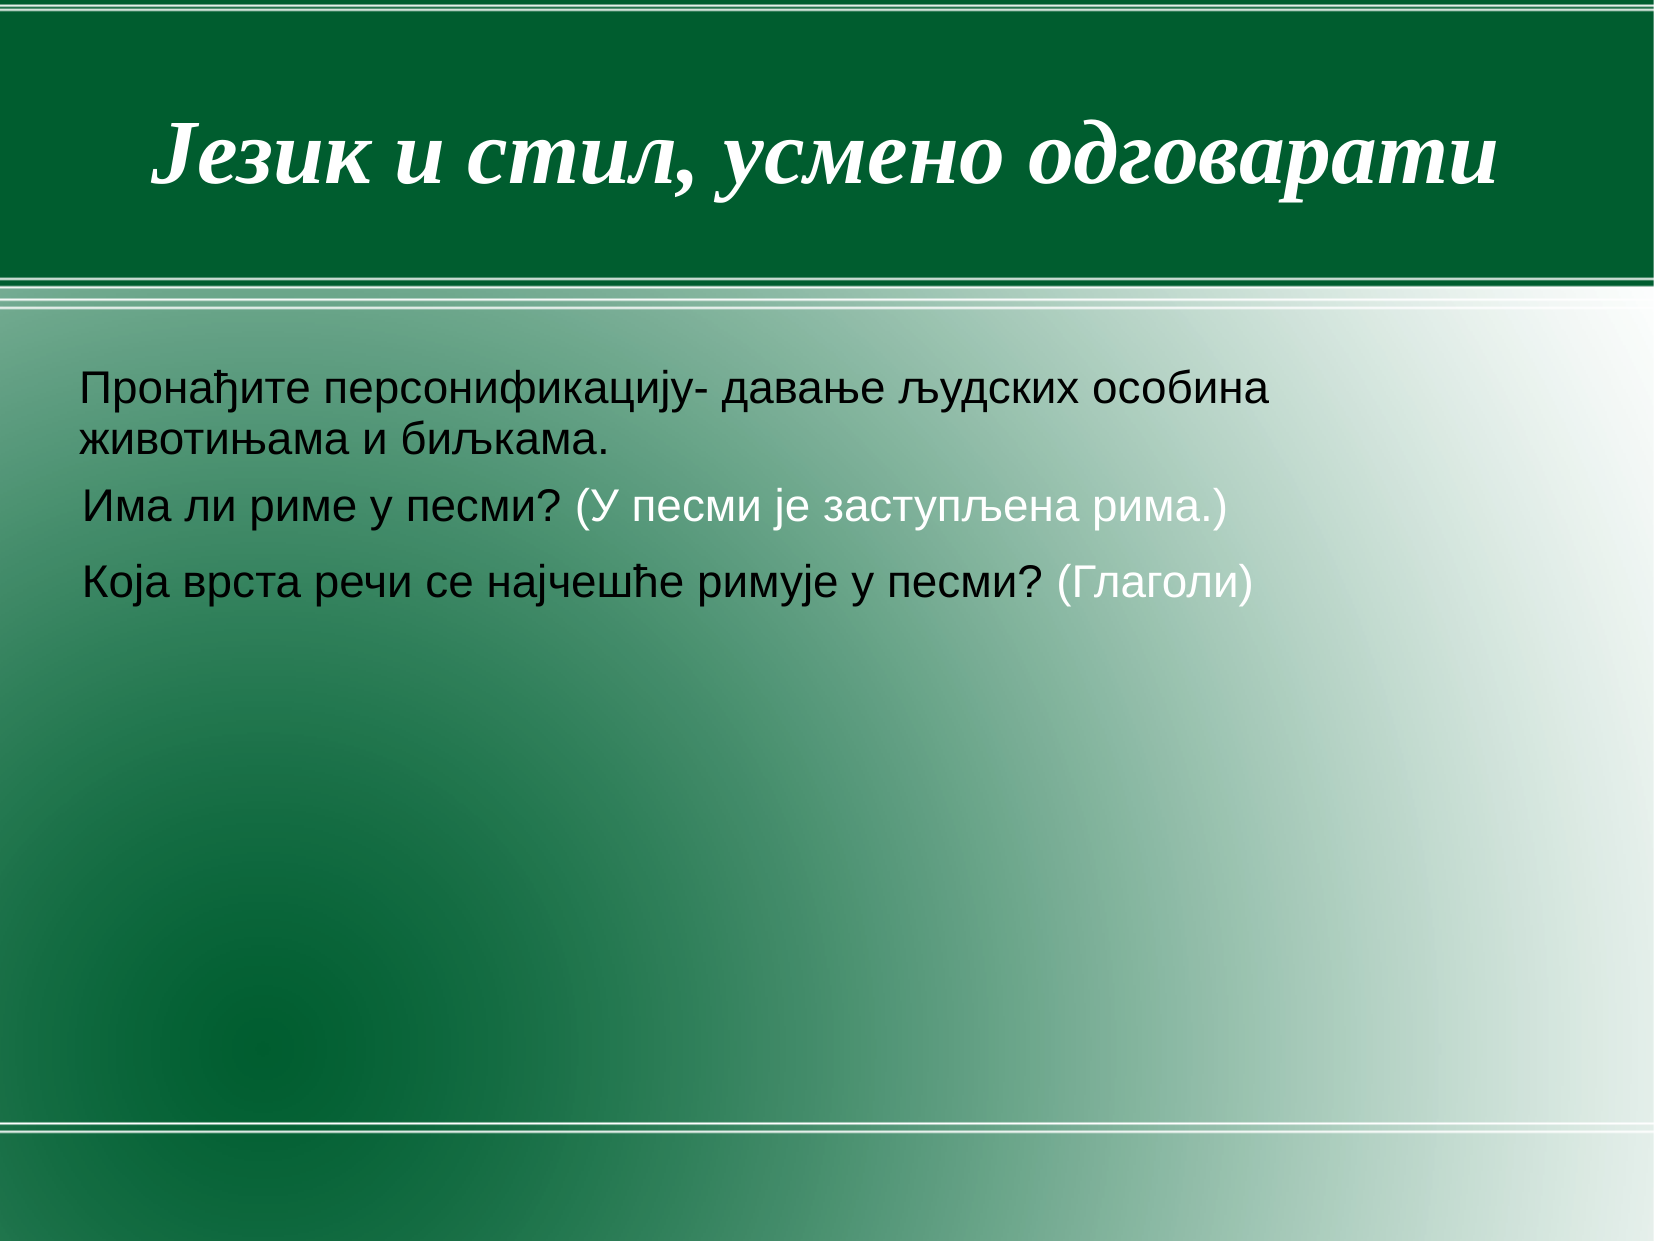

# Језик и стил, усмено одговарати
Пронађите персонификацију- давање људских особина животињама и биљкама.
Има ли риме у песми? (У песми је заступљена рима.)
Која врста речи се најчешће римује у песми? (Глаголи)